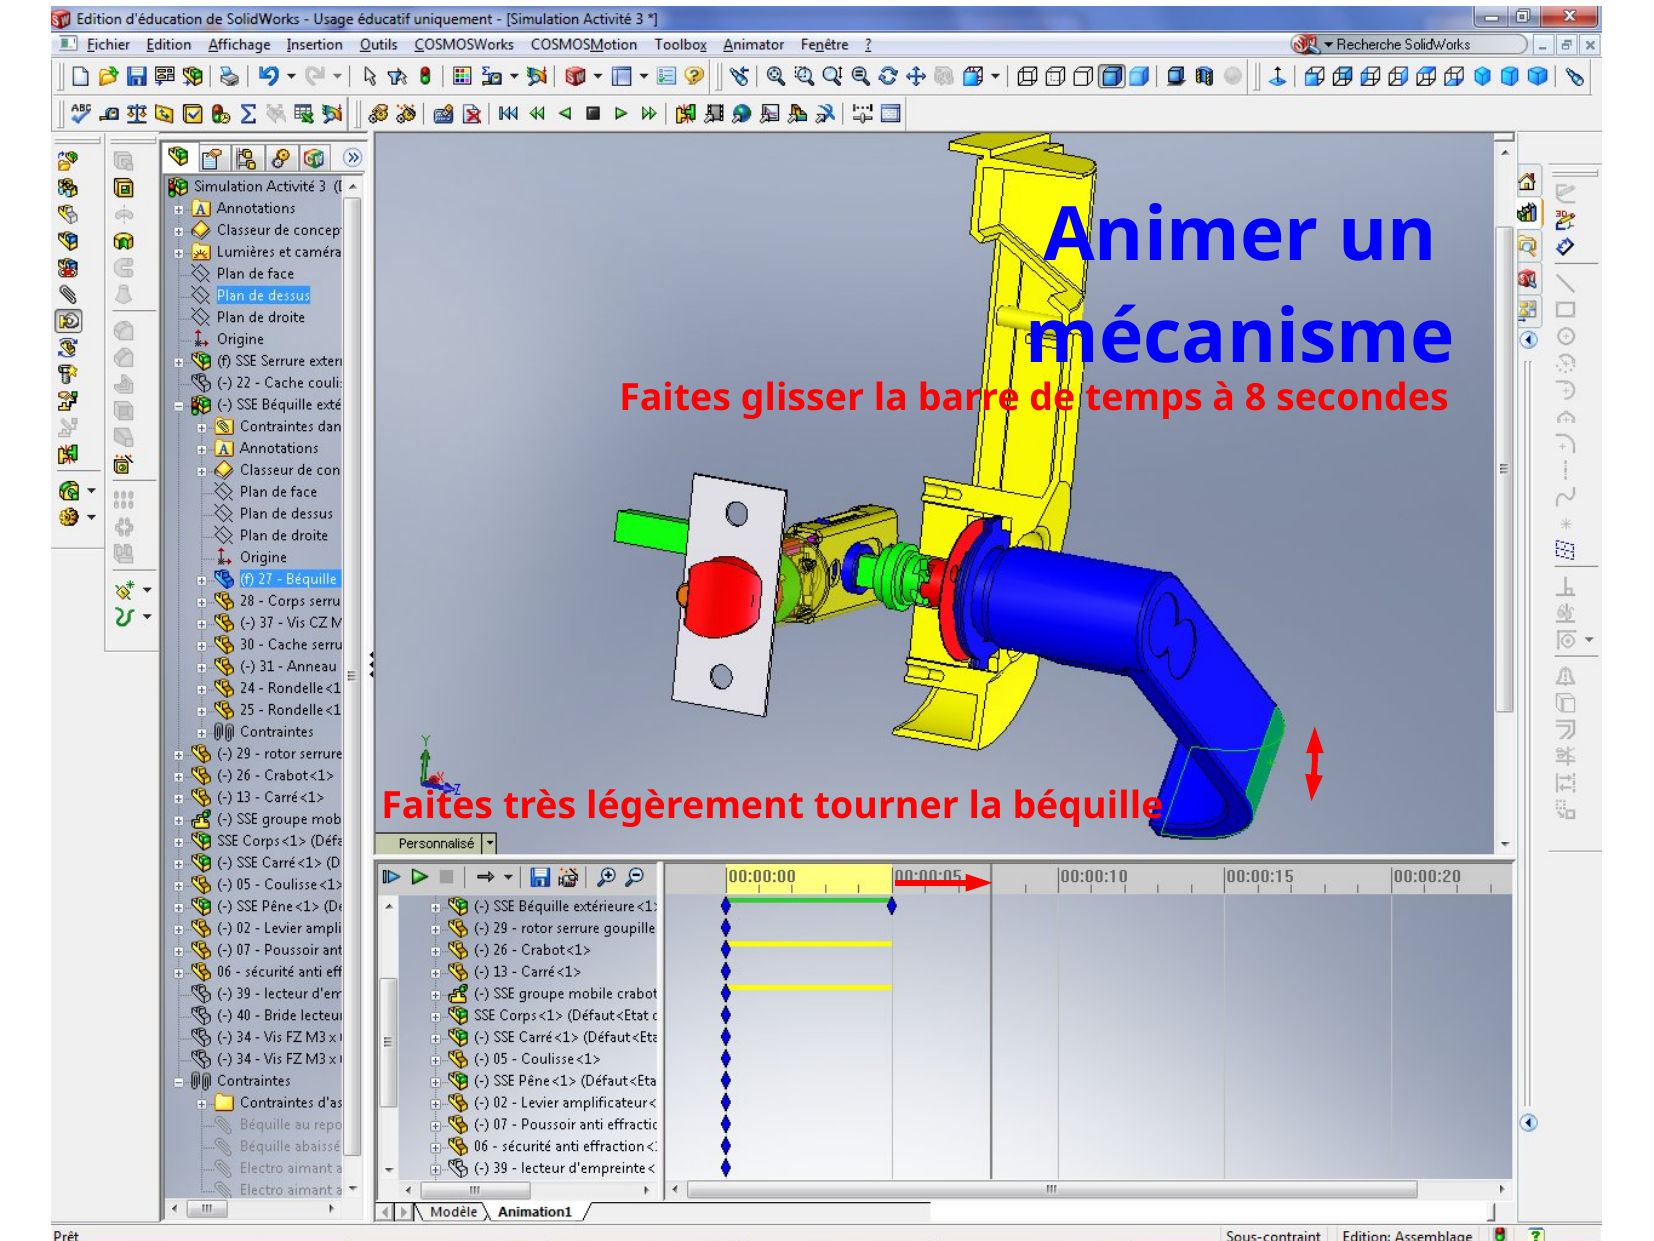

Animer un mécanisme
Faites glisser la barre de temps à 8 secondes
Faites très légèrement tourner la béquille